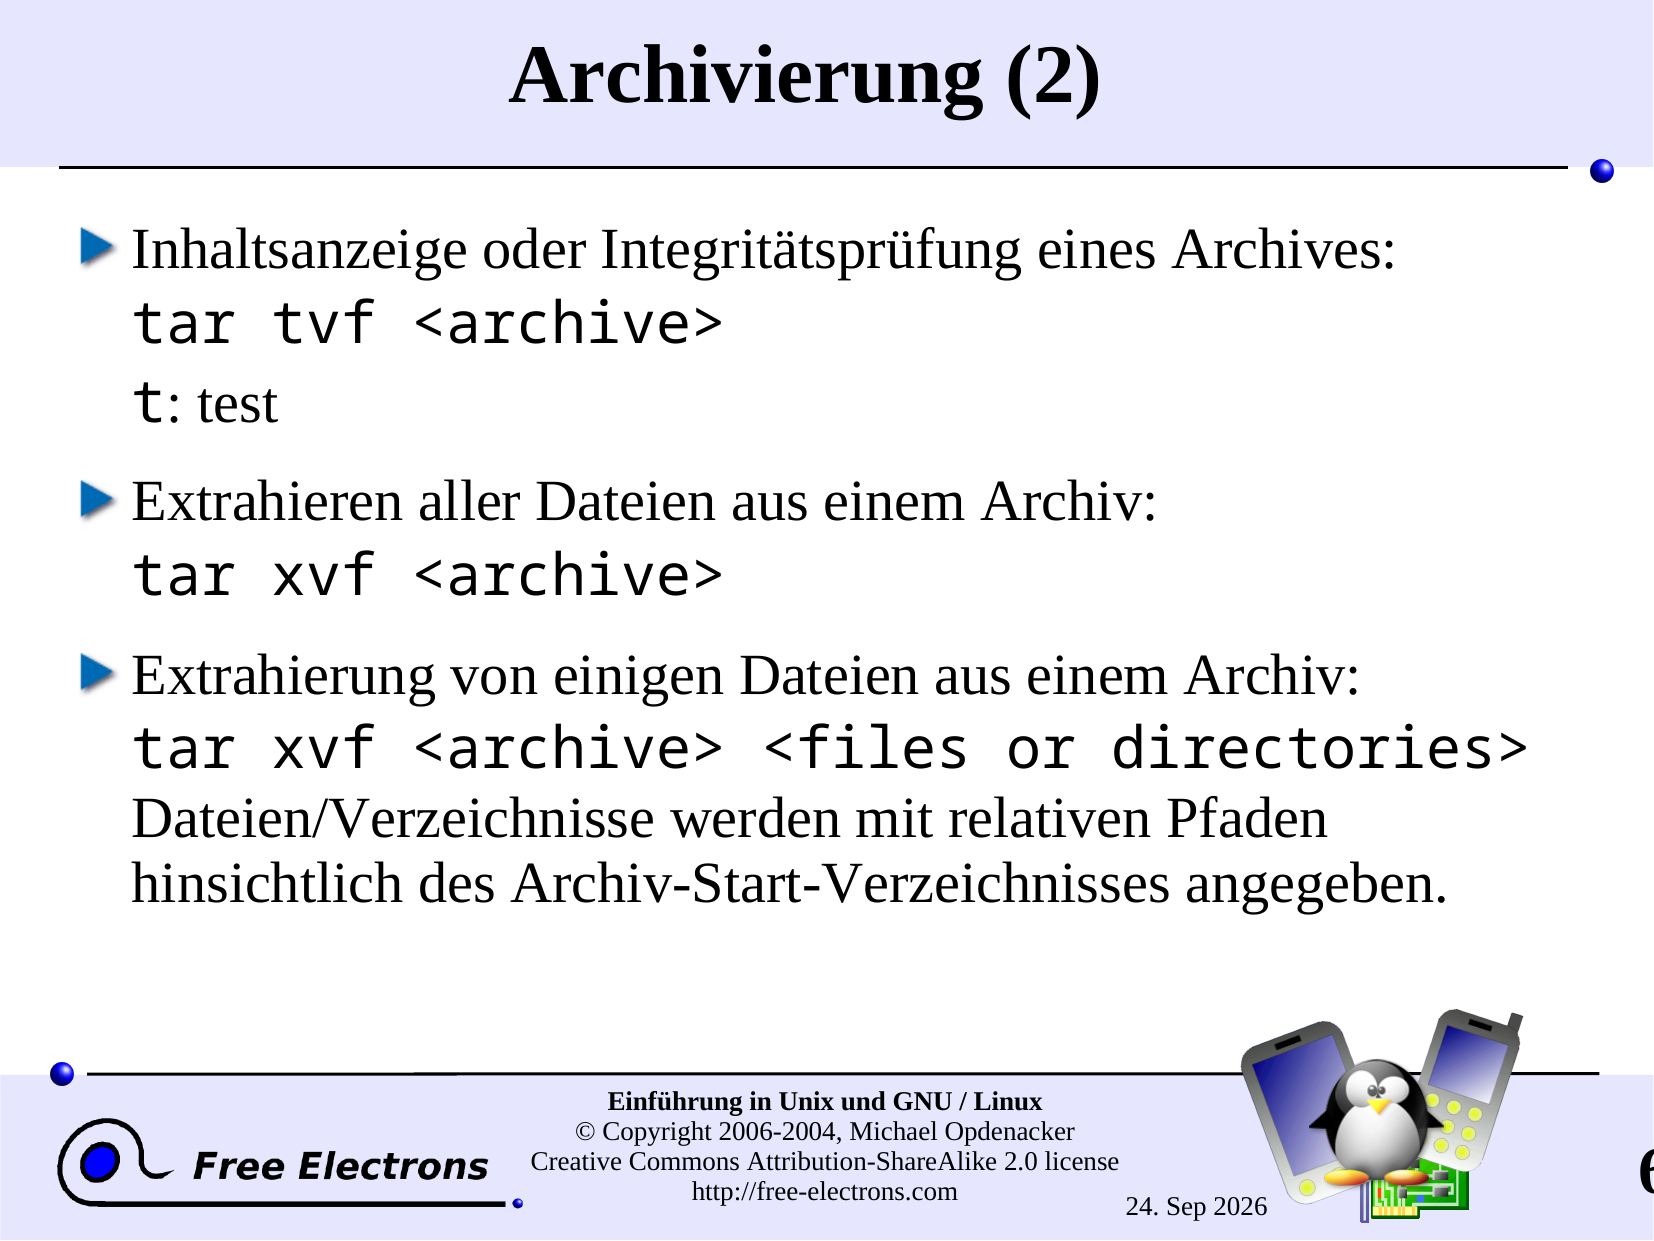

# Archivierung (2)
Inhaltsanzeige oder Integritätsprüfung eines Archives:
tar tvf <archive>
t: test
Extrahieren aller Dateien aus einem Archiv:
tar xvf <archive>
Extrahierung von einigen Dateien aus einem Archiv:
tar xvf <archive> <files or directories>
Dateien/Verzeichnisse werden mit relativen Pfaden hinsichtlich des Archiv-Start-Verzeichnisses angegeben.